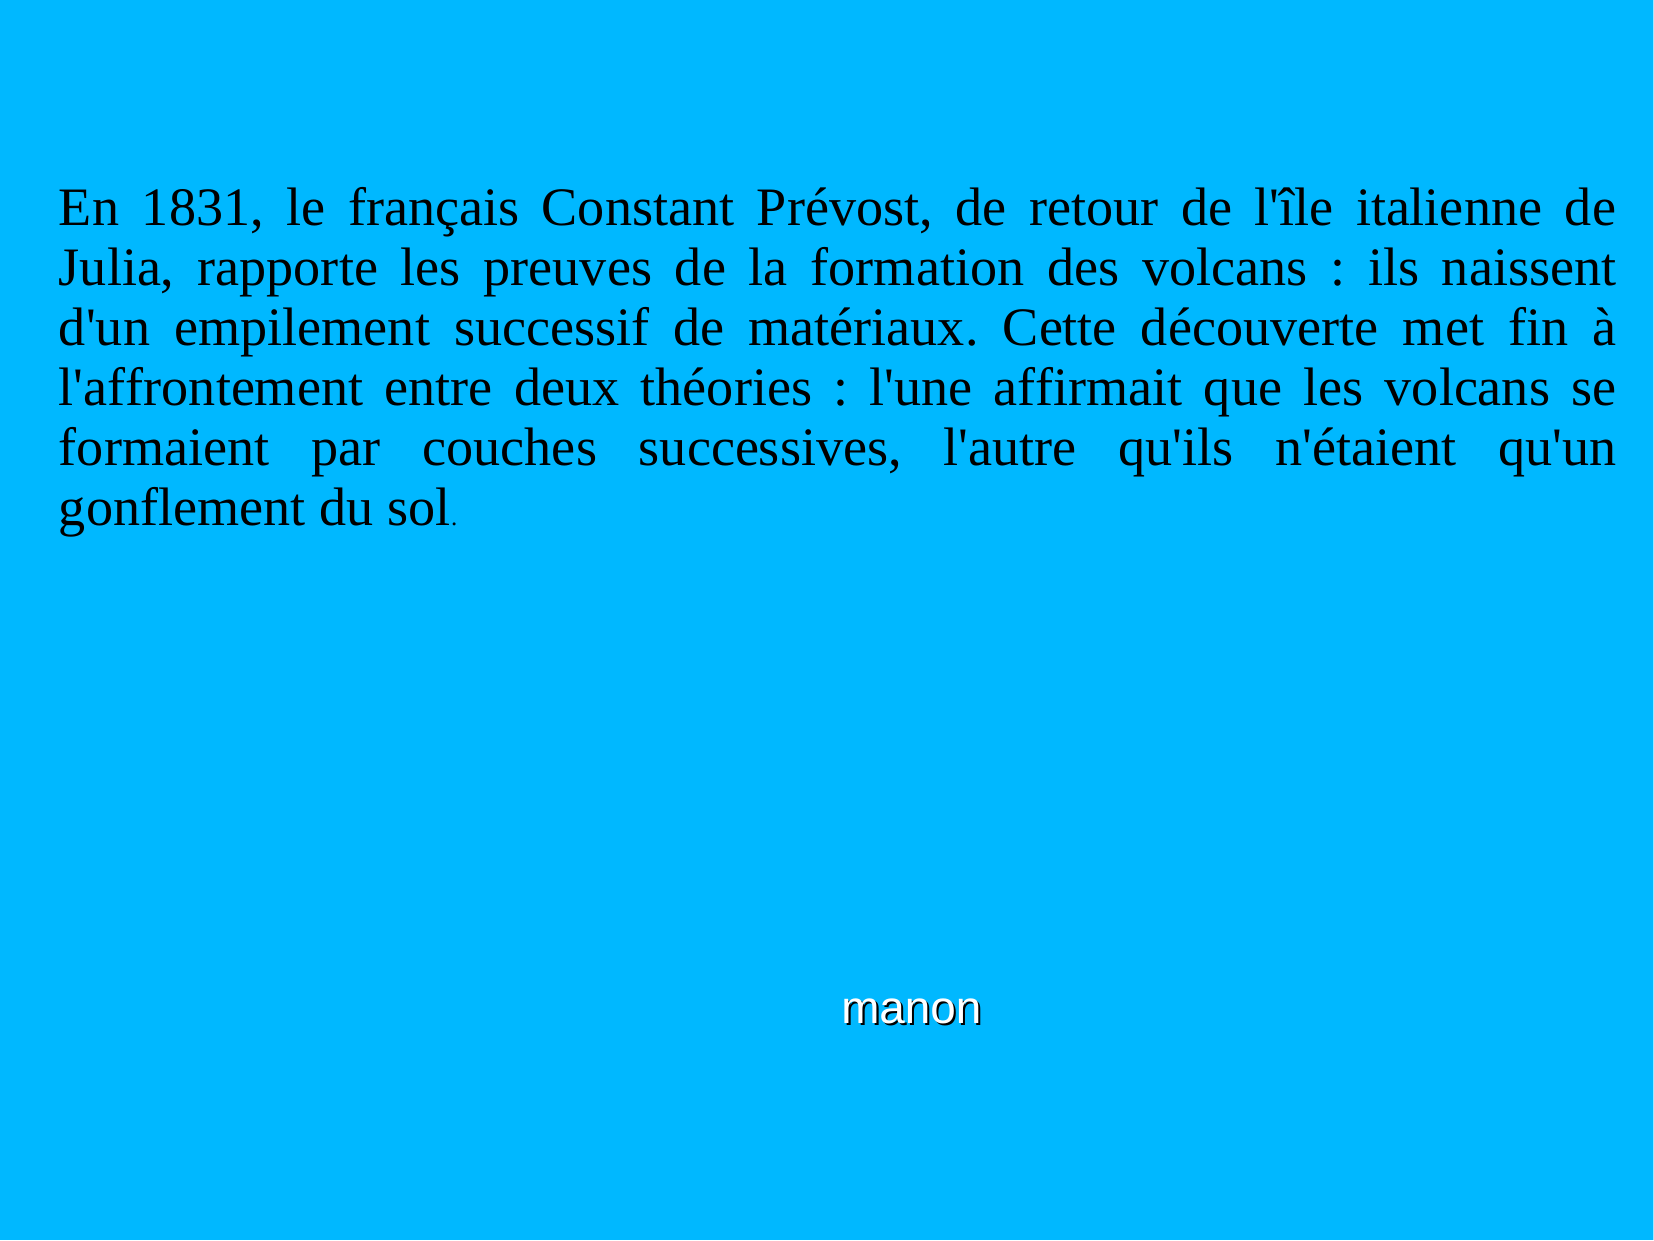

En 1831, le français Constant Prévost, de retour de l'île italienne de Julia, rapporte les preuves de la formation des volcans : ils naissent d'un empilement successif de matériaux. Cette découverte met fin à l'affrontement entre deux théories : l'une affirmait que les volcans se formaient par couches successives, l'autre qu'ils n'étaient qu'un gonflement du sol.
manon